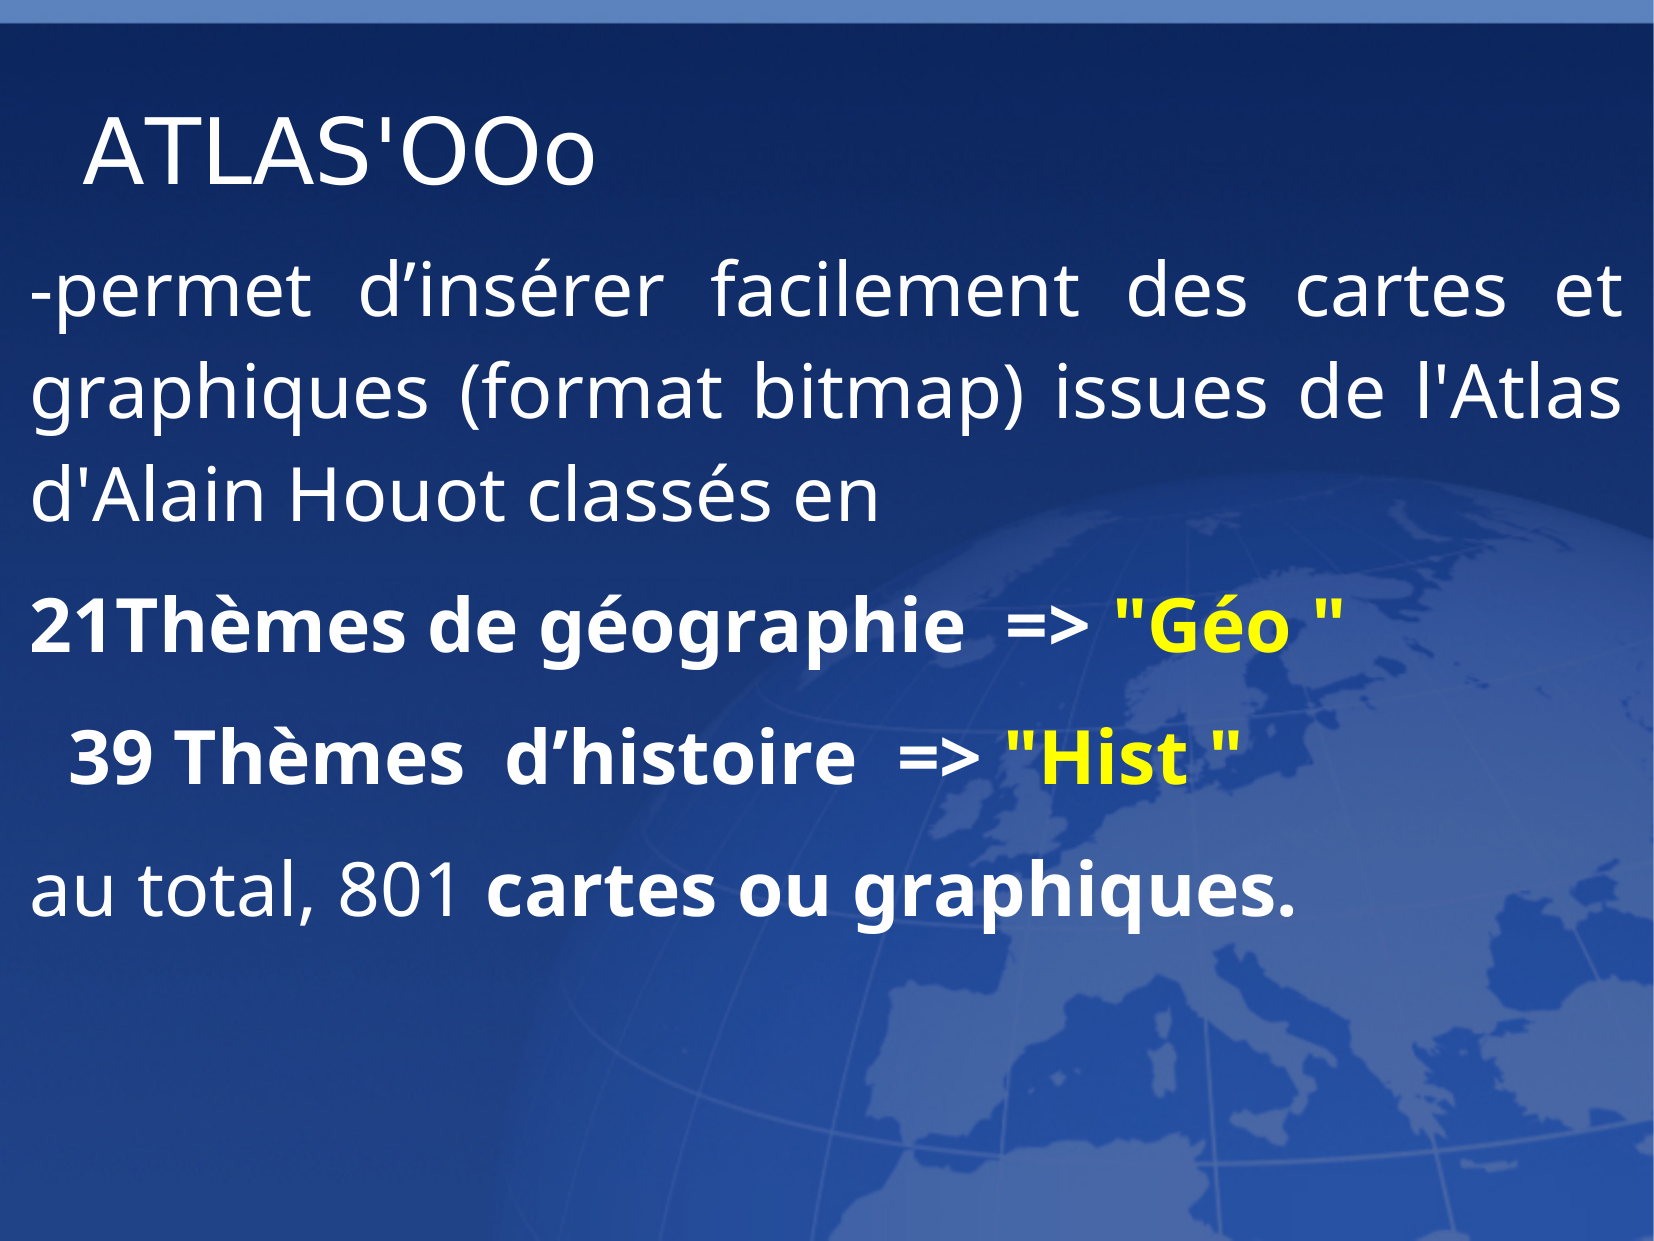

# ATLAS'OOo
-permet d’insérer facilement des cartes et graphiques (format bitmap) issues de l'Atlas d'Alain Houot classés en
21Thèmes de géographie => "Géo "
 39 Thèmes d’histoire => "Hist "
au total, 801 cartes ou graphiques.